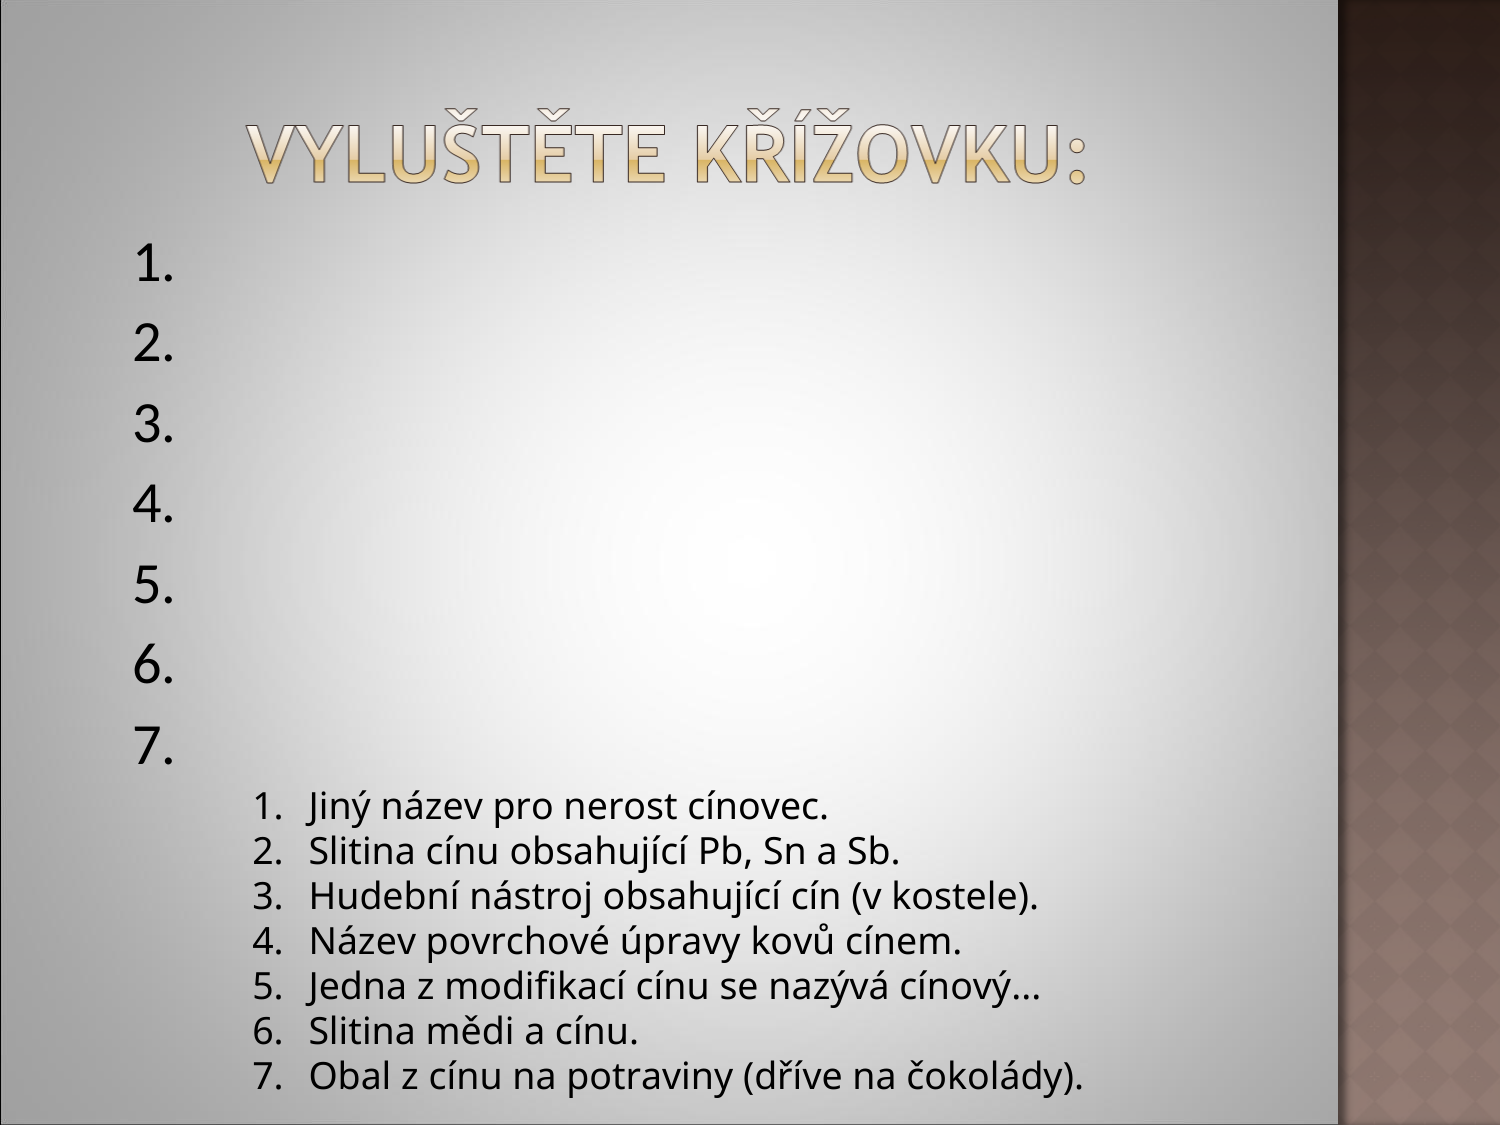

| 1. | | | | | | | | | | | | |
| --- | --- | --- | --- | --- | --- | --- | --- | --- | --- | --- | --- | --- |
| 2. | | | | | | | | | | | | |
| 3. | | | | | | | | | | | | |
| 4. | | | | | | | | | | | | |
| 5. | | | | | | | | | | | | |
| 6. | | | | | | | | | | | | |
| 7. | | | | | | | | | | | | |
Jiný název pro nerost cínovec.
Slitina cínu obsahující Pb, Sn a Sb.
Hudební nástroj obsahující cín (v kostele).
Název povrchové úpravy kovů cínem.
Jedna z modifikací cínu se nazývá cínový...
Slitina mědi a cínu.
Obal z cínu na potraviny (dříve na čokolády).